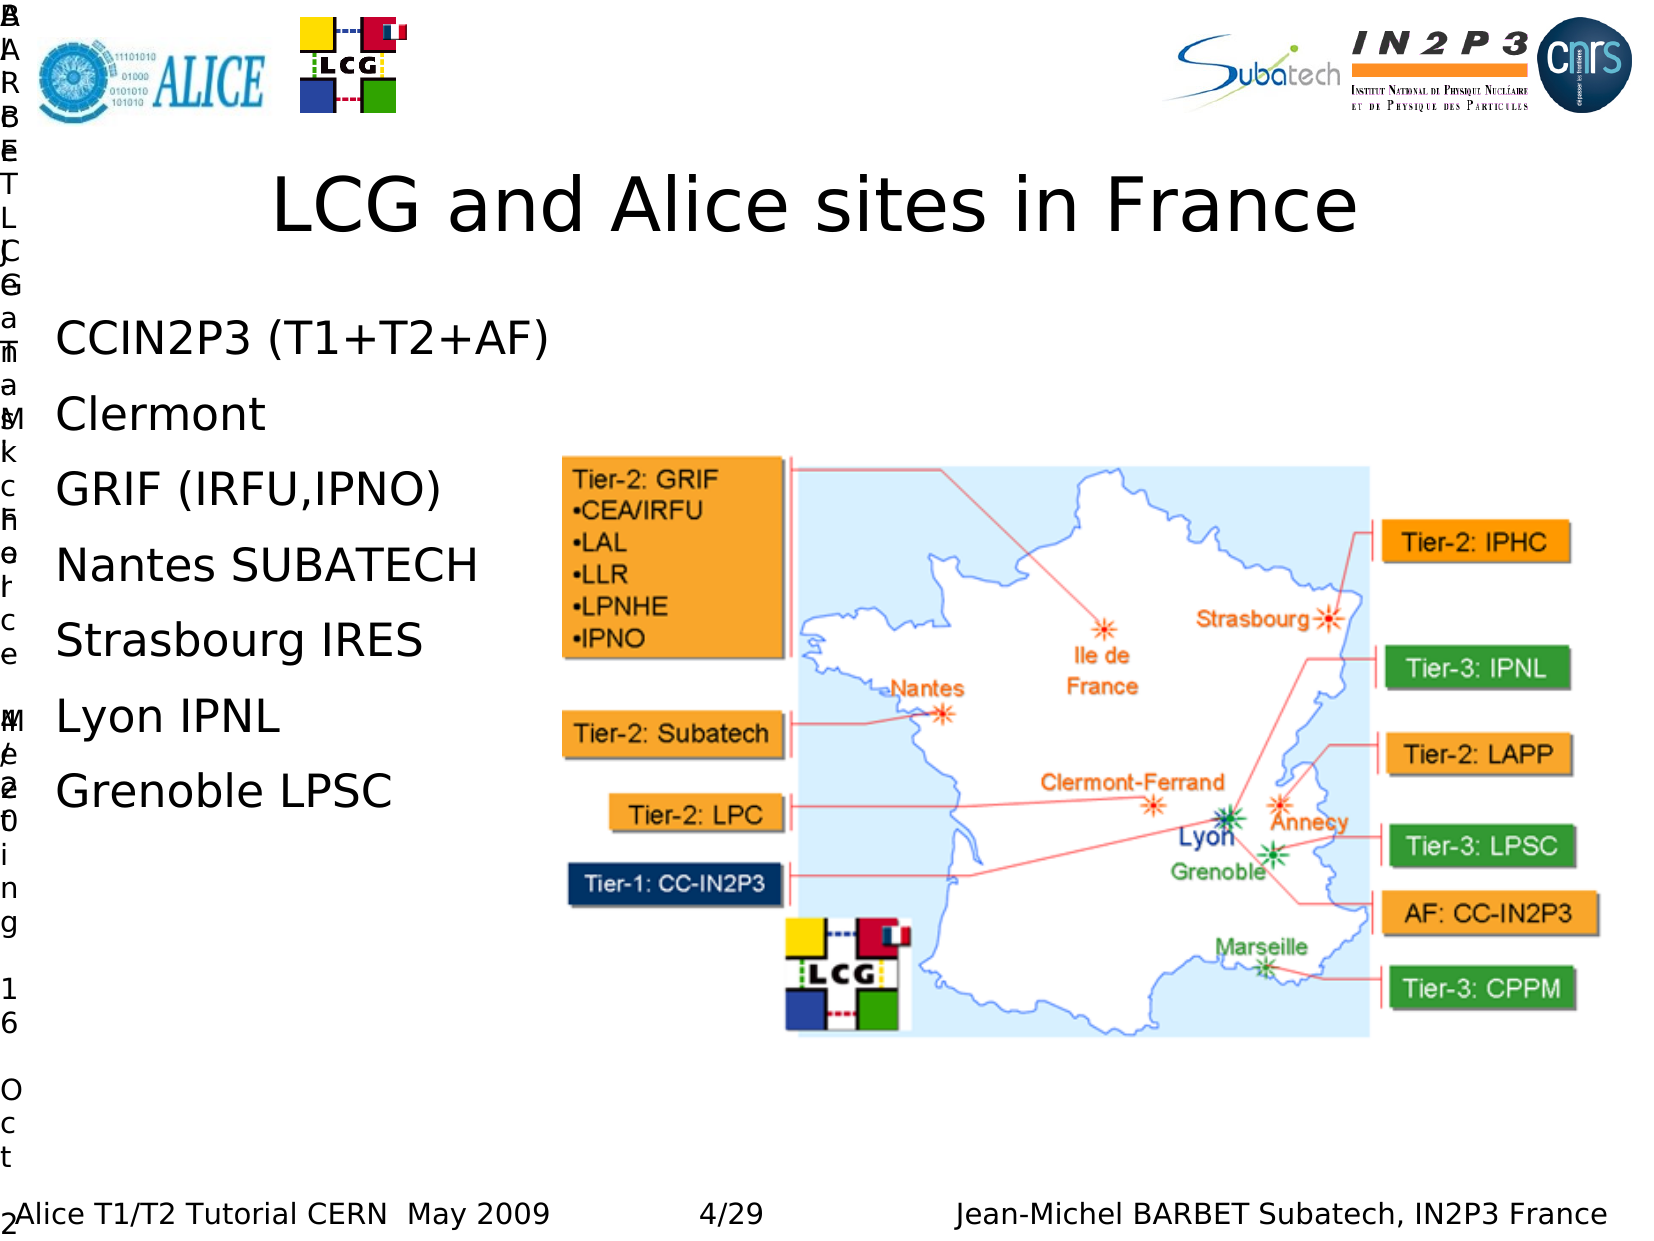

# LCG and Alice sites in France
CCIN2P3 (T1+T2+AF)
Clermont
GRIF (IRFU,IPNO)
Nantes SUBATECH
Strasbourg IRES
Lyon IPNL
Grenoble LPSC